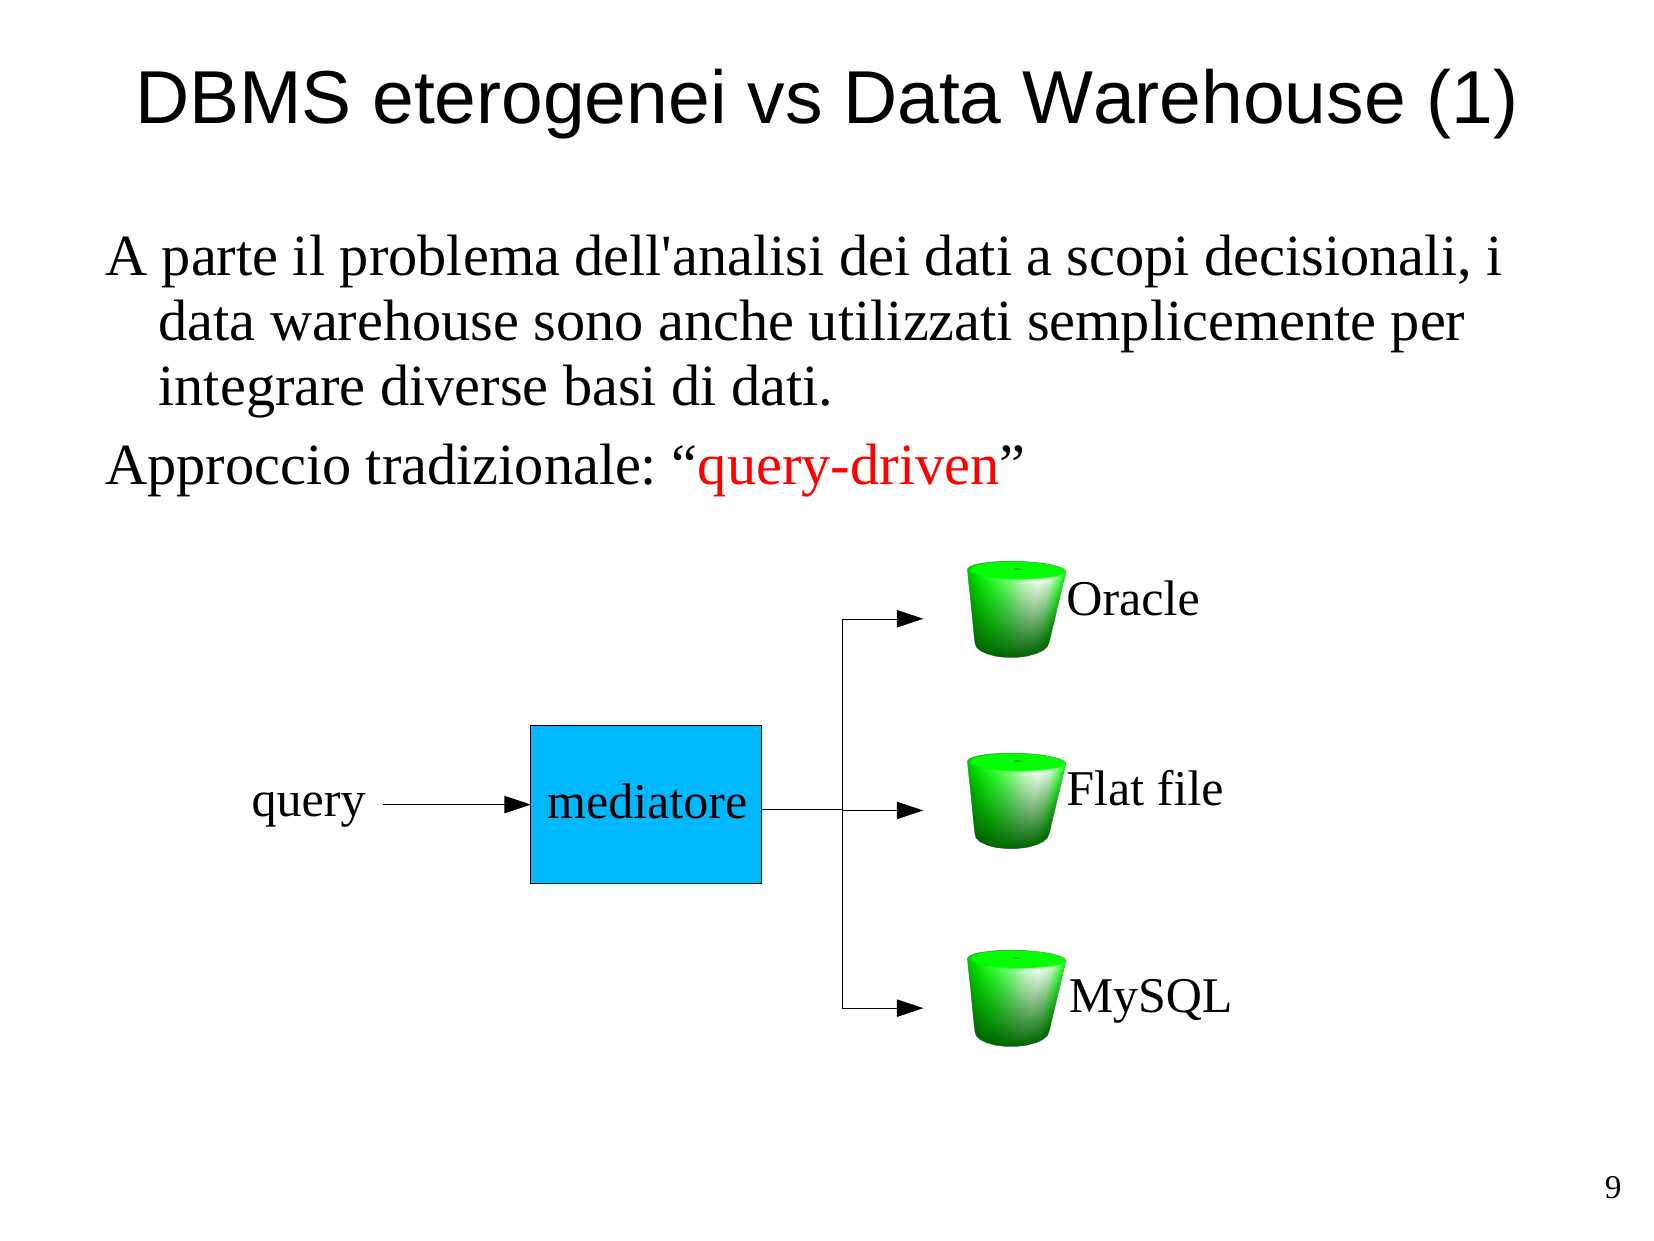

# DBMS eterogenei vs Data Warehouse (1)
A parte il problema dell'analisi dei dati a scopi decisionali, i data warehouse sono anche utilizzati semplicemente per integrare diverse basi di dati.
Approccio tradizionale: “query-driven”
Oracle
Flat file
query
mediatore
MySQL